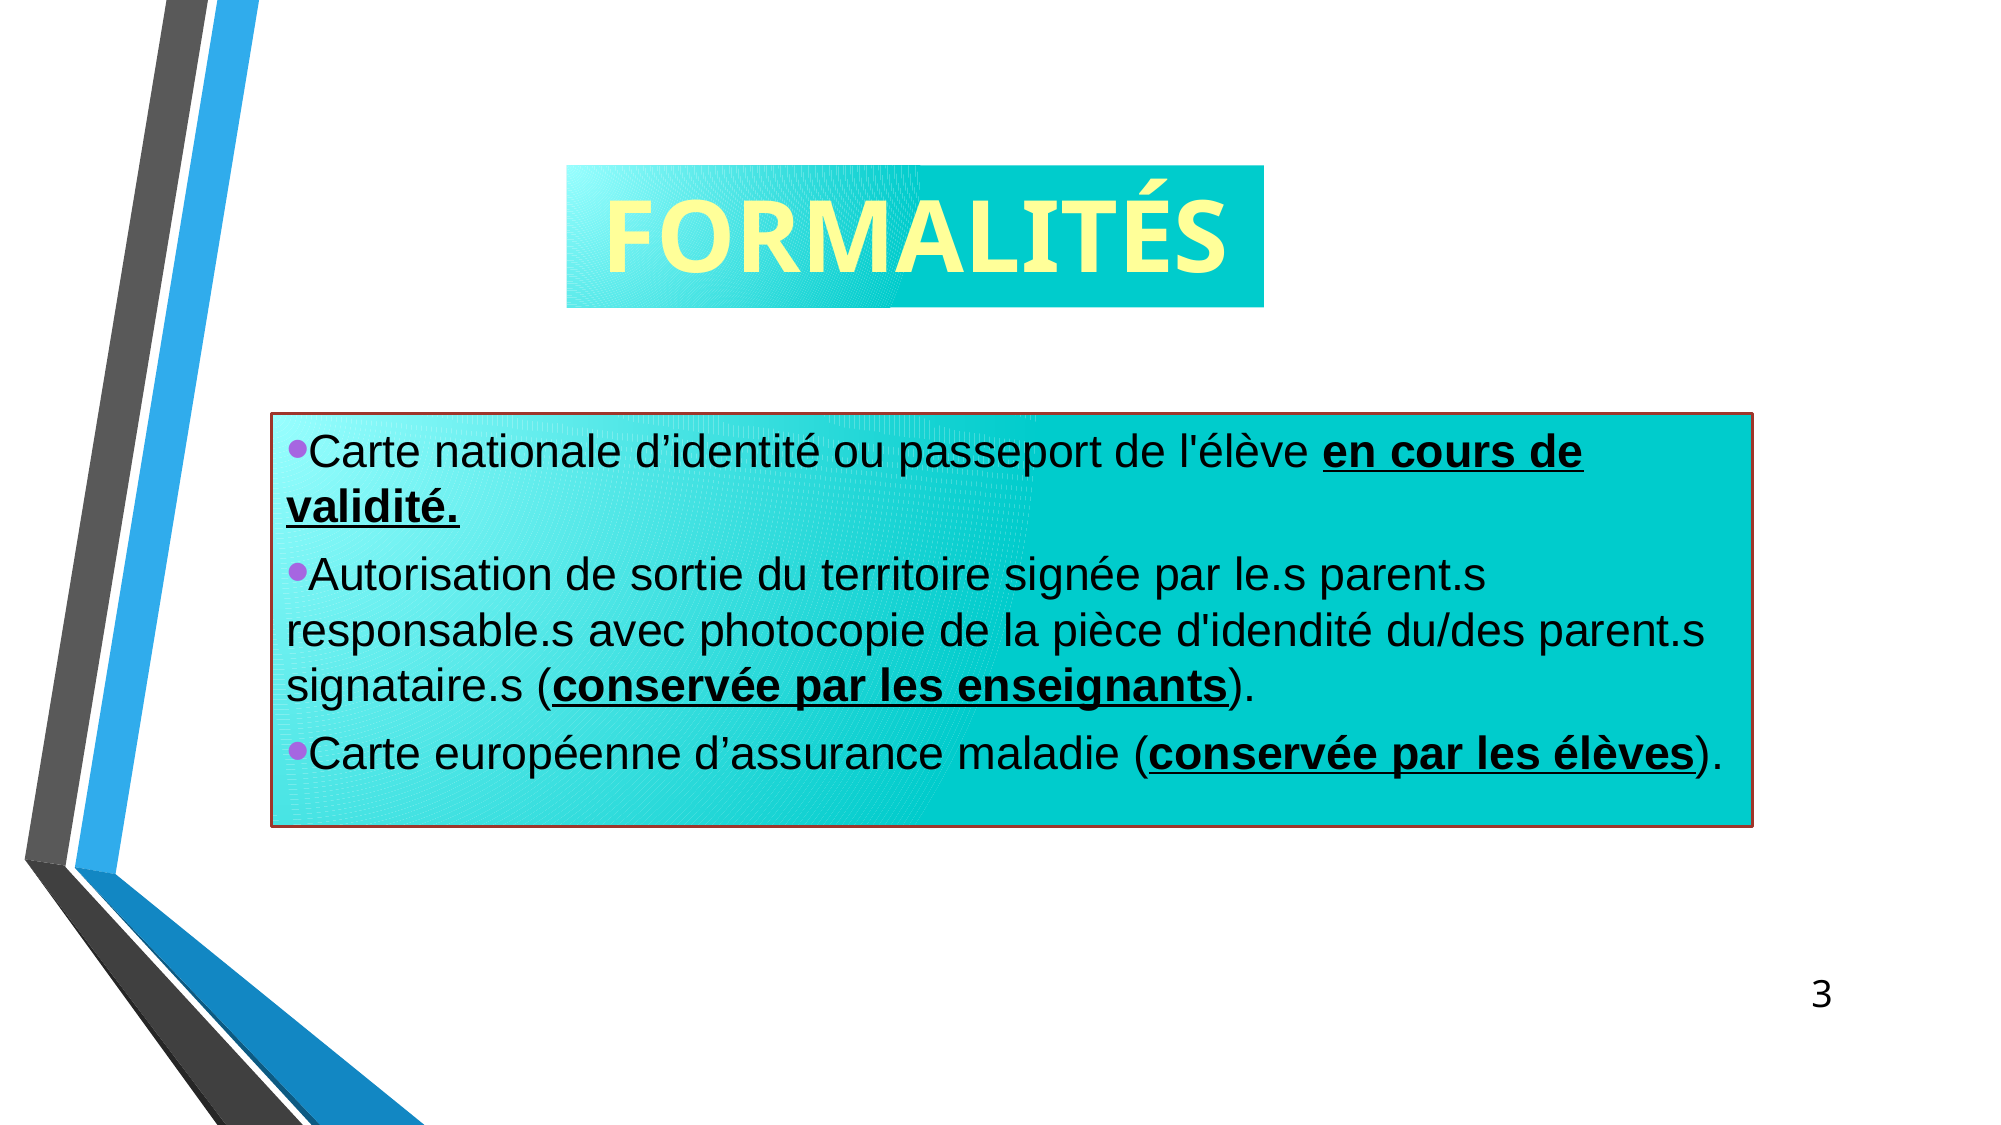

# FORMALITÉS
Carte nationale d’identité ou passeport de l'élève en cours de validité.
Autorisation de sortie du territoire signée par le.s parent.s responsable.s avec photocopie de la pièce d'idendité du/des parent.s signataire.s (conservée par les enseignants).
Carte européenne d’assurance maladie (conservée par les élèves).